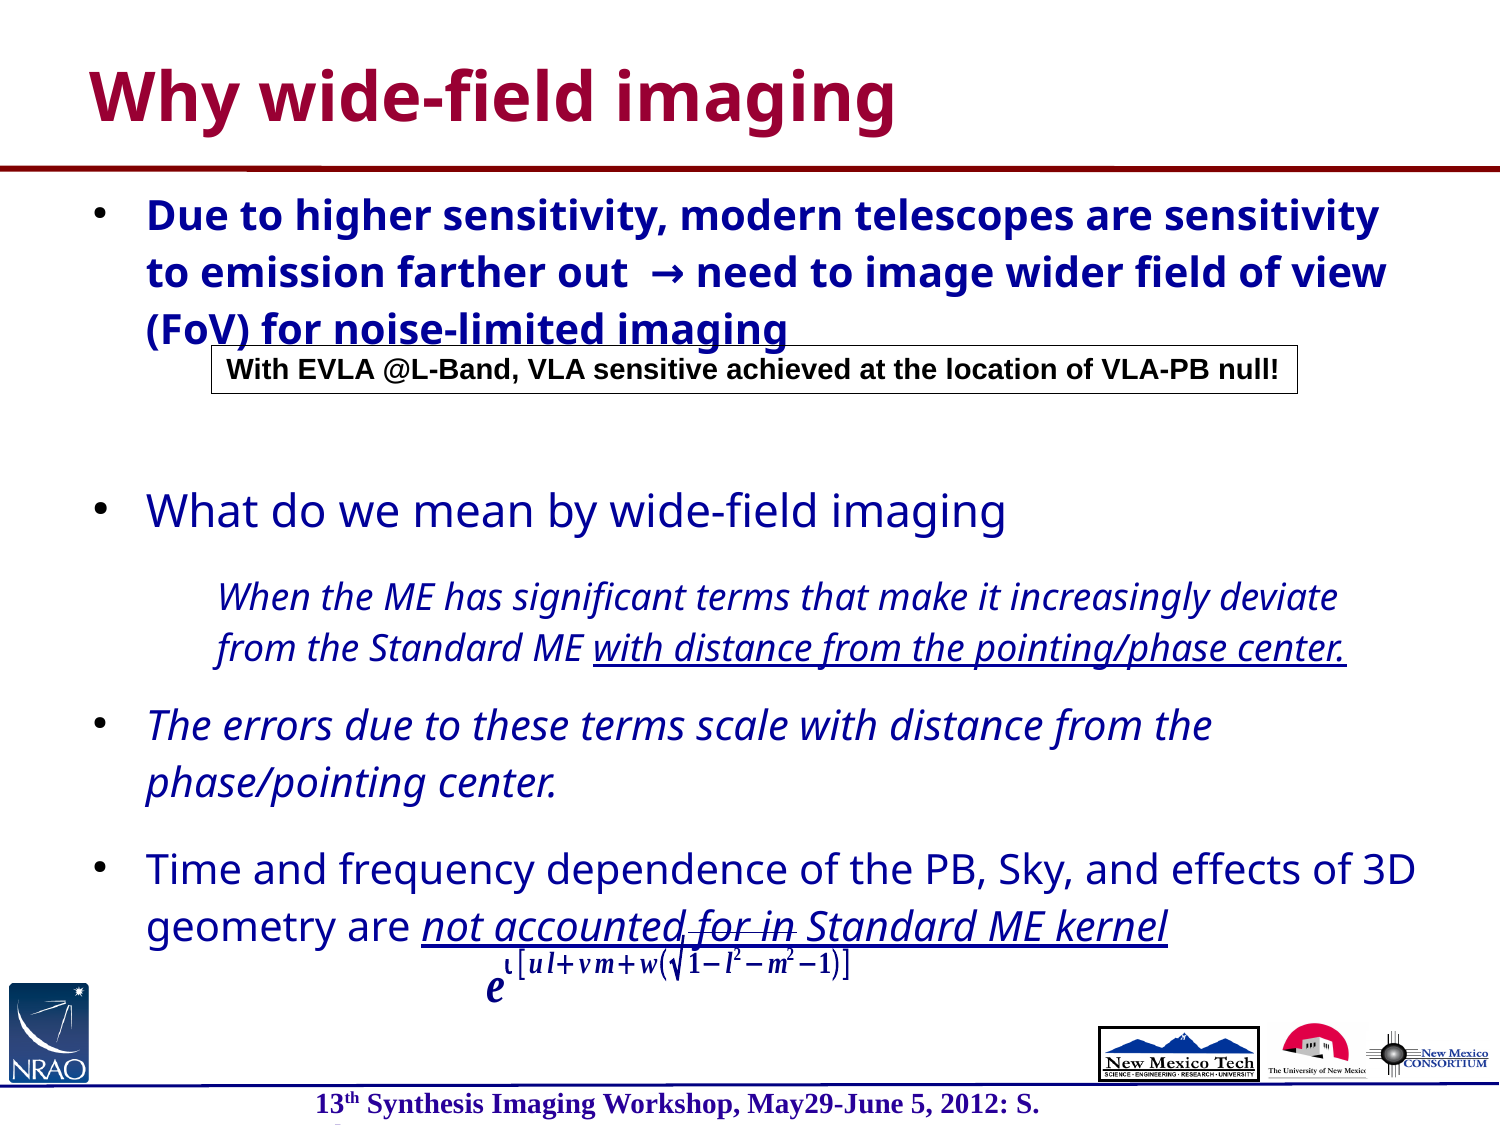

Why wide-field imaging
# Due to higher sensitivity, modern telescopes are sensitivity to emission farther out → need to image wider field of view (FoV) for noise-limited imaging
What do we mean by wide-field imaging
When the ME has significant terms that make it increasingly deviate from the Standard ME with distance from the pointing/phase center.
The errors due to these terms scale with distance from the phase/pointing center.
Time and frequency dependence of the PB, Sky, and effects of 3D geometry are not accounted for in Standard ME kernel
With EVLA @L-Band, VLA sensitive achieved at the location of VLA-PB null!